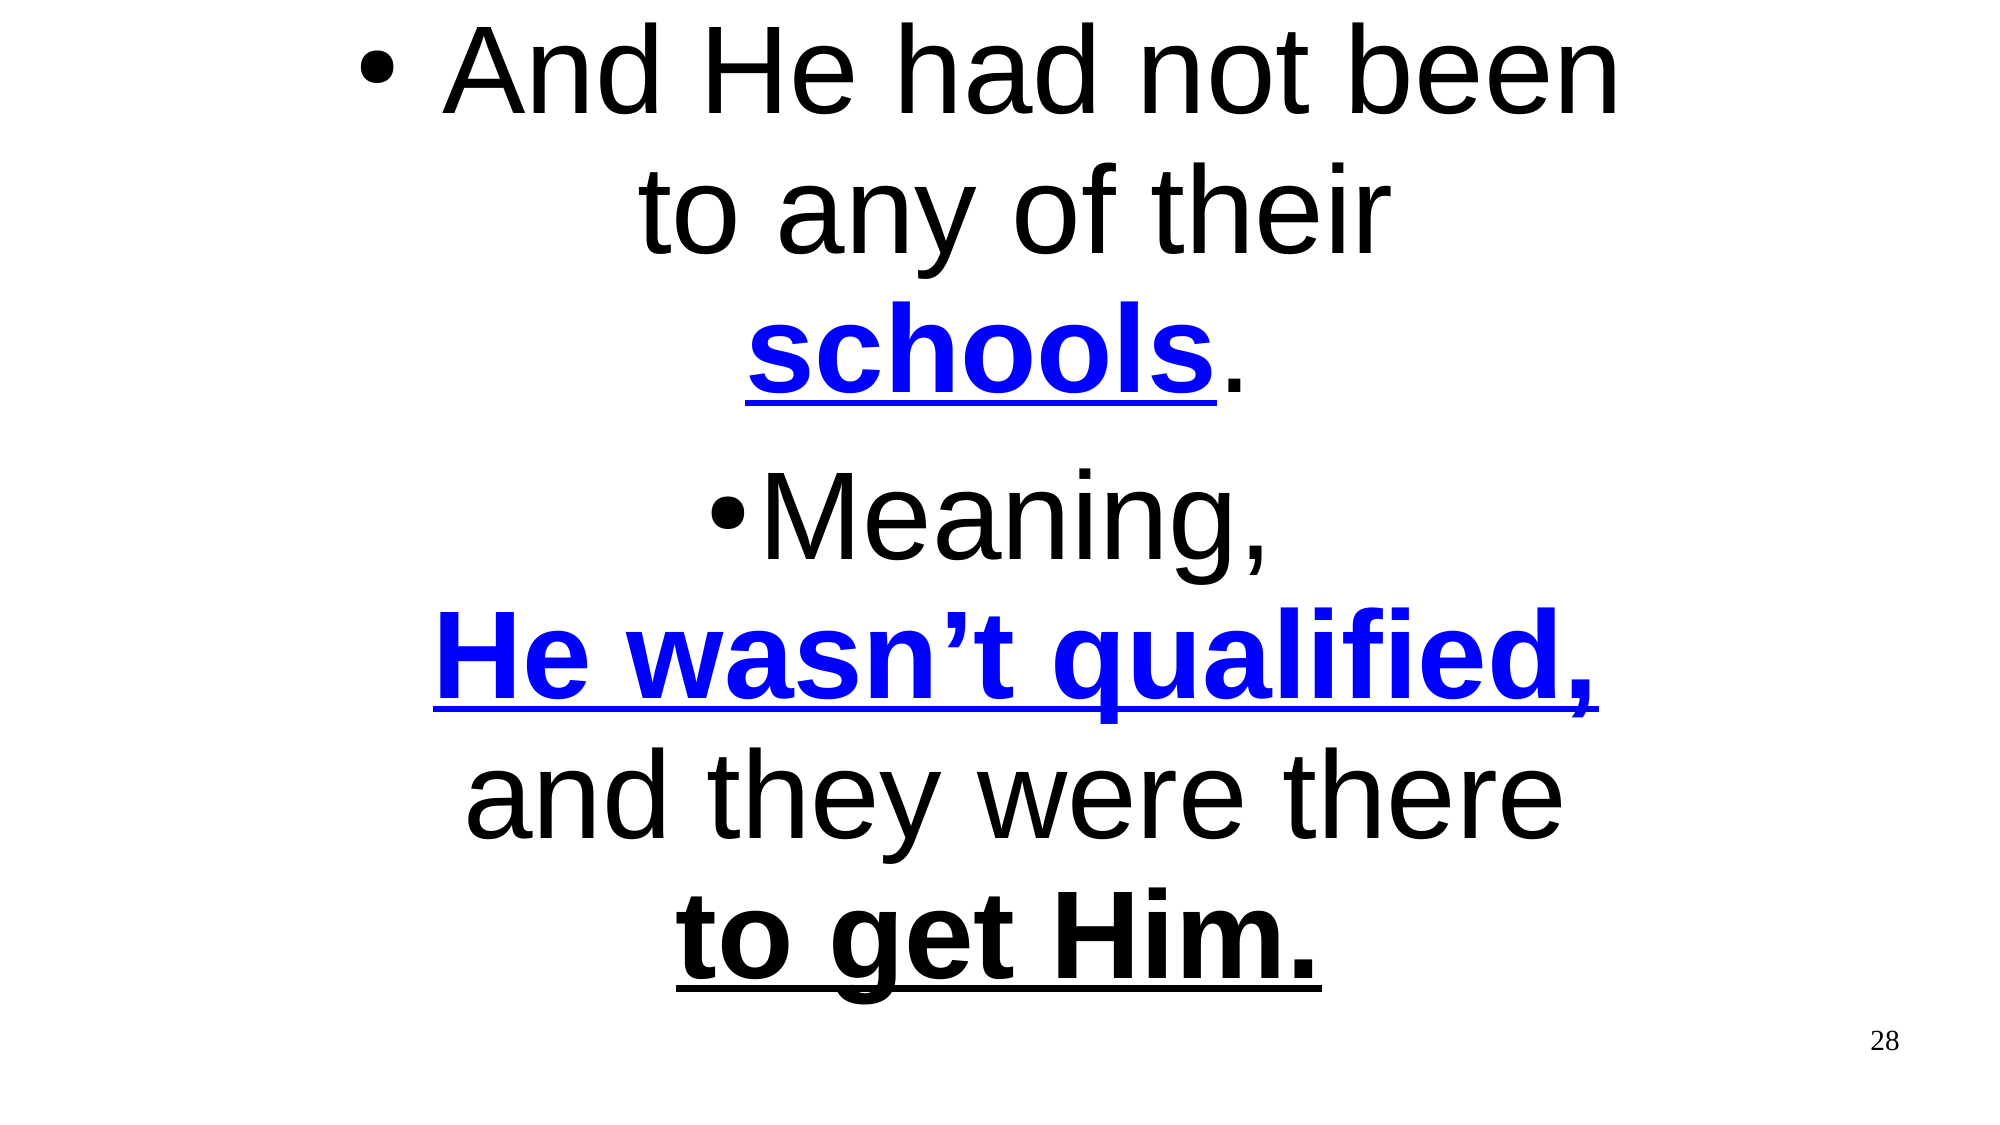

# And He had not been to any of their schools.
Meaning,
He wasn’t qualified,
and they were there
to get Him.
28